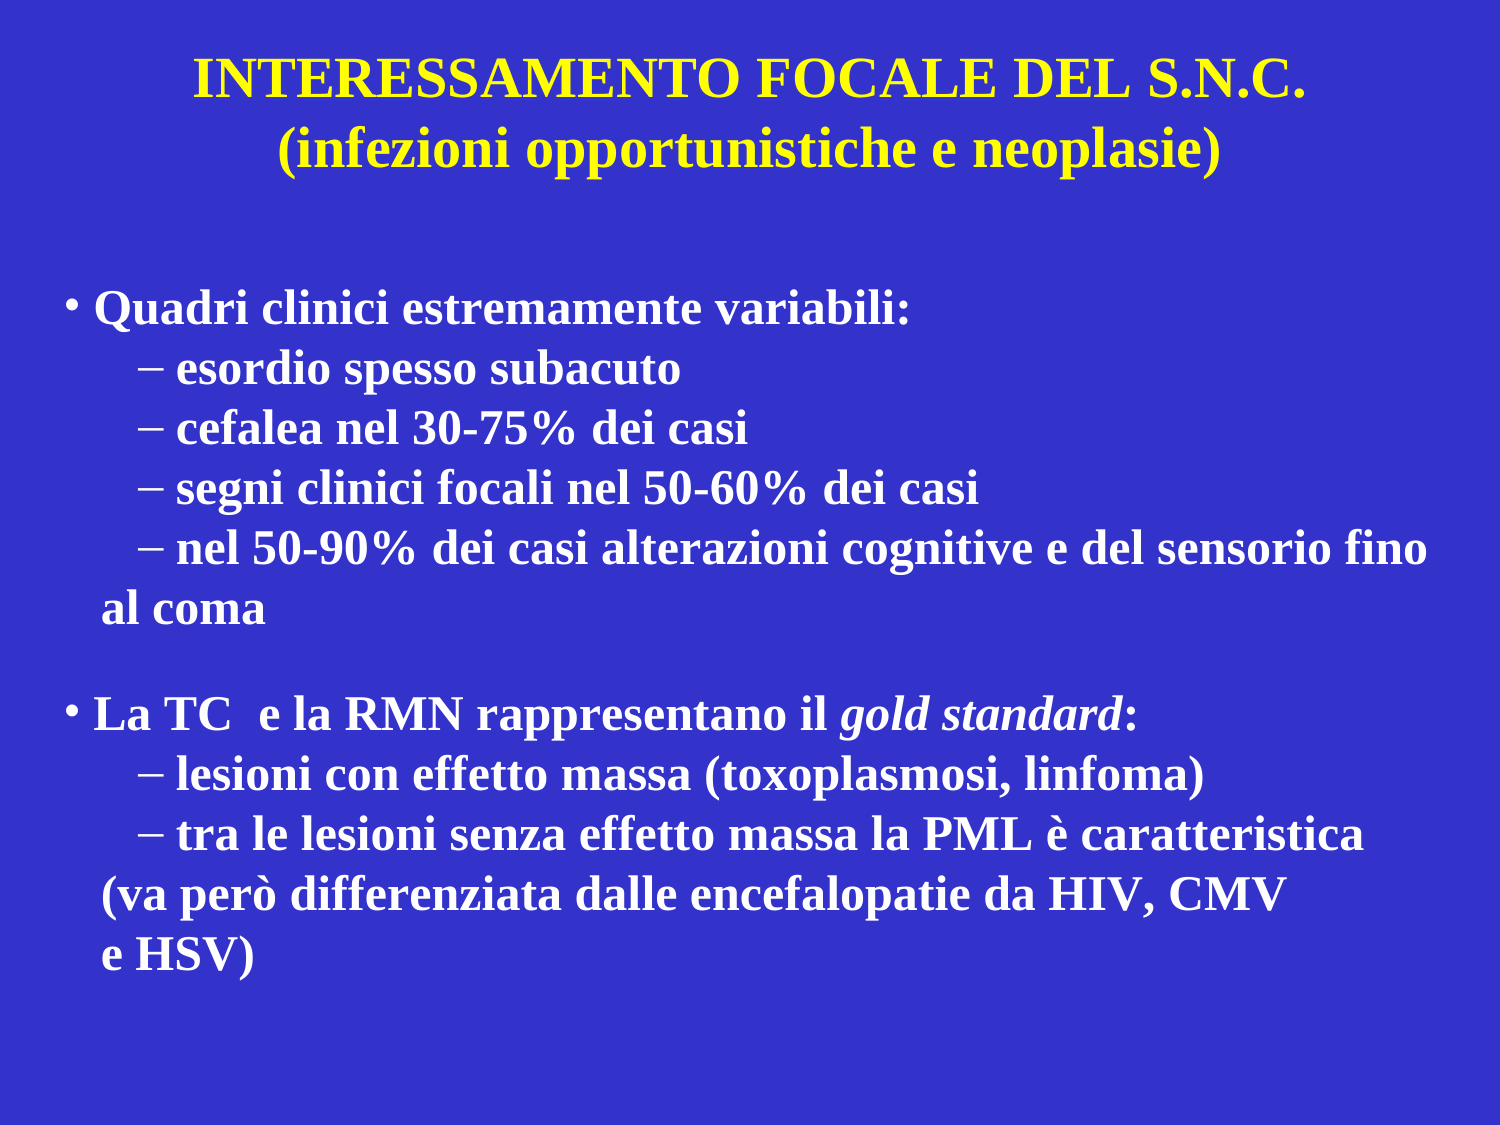

INTERESSAMENTO FOCALE DEL S.N.C.
(infezioni opportunistiche e neoplasie)
 Quadri clinici estremamente variabili:
 esordio spesso subacuto
 cefalea nel 30-75% dei casi
 segni clinici focali nel 50-60% dei casi
 nel 50-90% dei casi alterazioni cognitive e del sensorio fino
 al coma
 La TC e la RMN rappresentano il gold standard:
 lesioni con effetto massa (toxoplasmosi, linfoma)
 tra le lesioni senza effetto massa la PML è caratteristica
 (va però differenziata dalle encefalopatie da HIV, CMV
 e HSV)